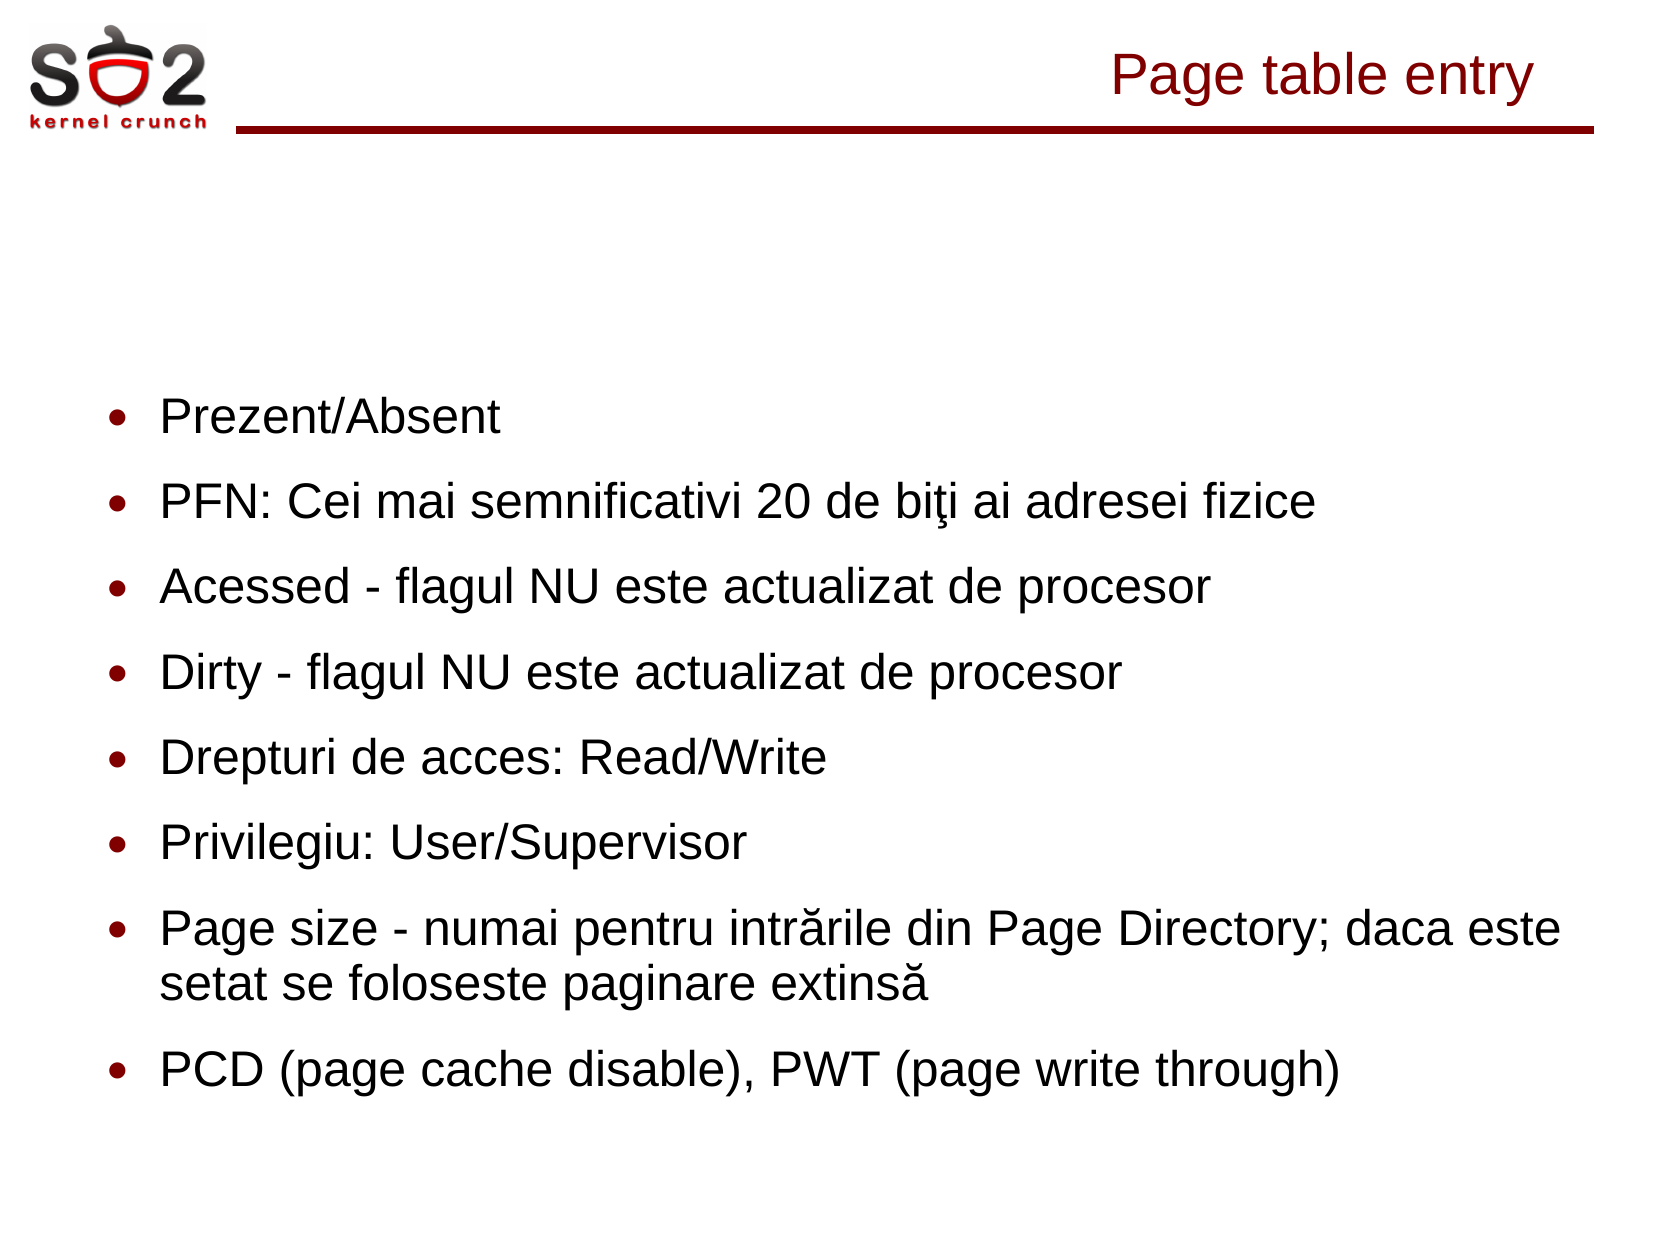

# Page table entry
Prezent/Absent
PFN: Cei mai semnificativi 20 de biţi ai adresei fizice
Acessed - flagul NU este actualizat de procesor
Dirty - flagul NU este actualizat de procesor
Drepturi de acces: Read/Write
Privilegiu: User/Supervisor
Page size - numai pentru intrările din Page Directory; daca este setat se foloseste paginare extinsă
PCD (page cache disable), PWT (page write through)